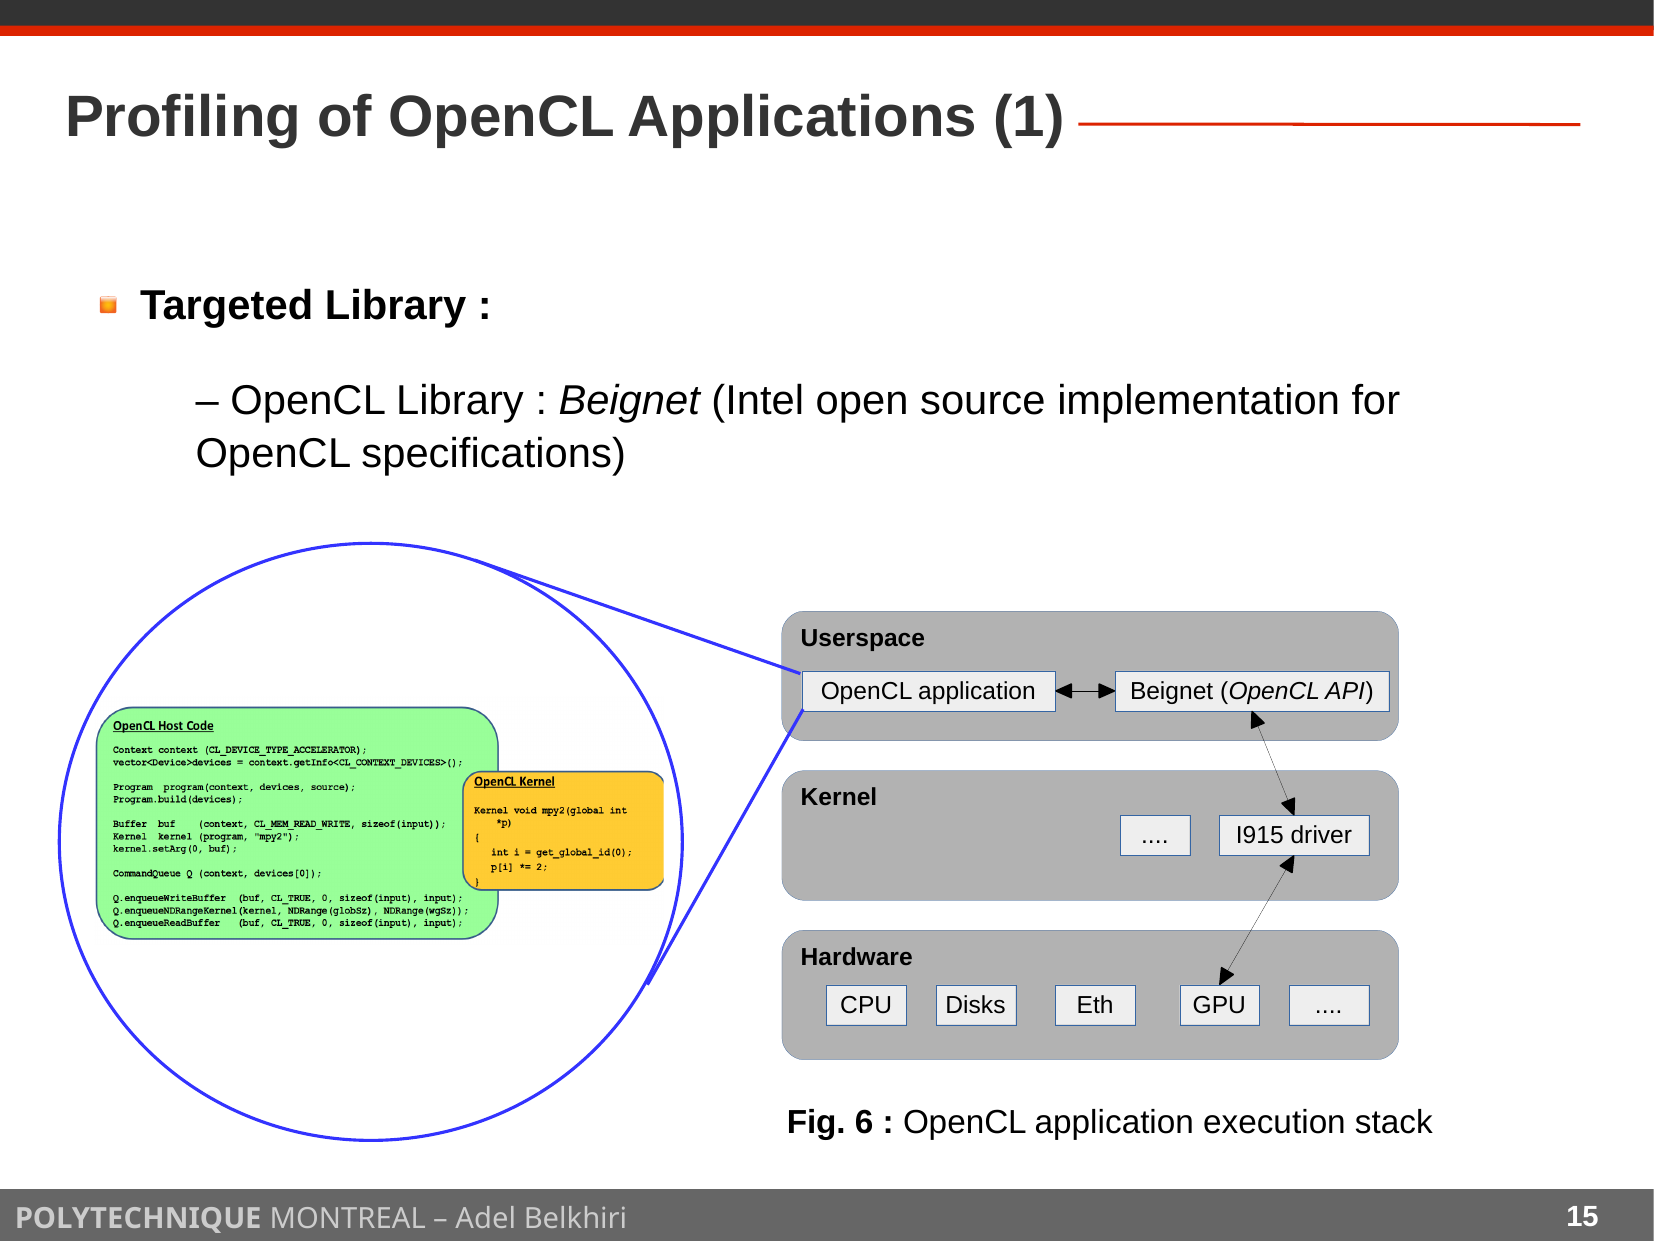

Profiling of OpenCL Applications (1)
 Targeted Library :
– OpenCL Library : Beignet (Intel open source implementation for OpenCL specifications)
Fig. 6 : OpenCL application execution stack
POLYTECHNIQUE MONTREAL – Adel Belkhiri
15